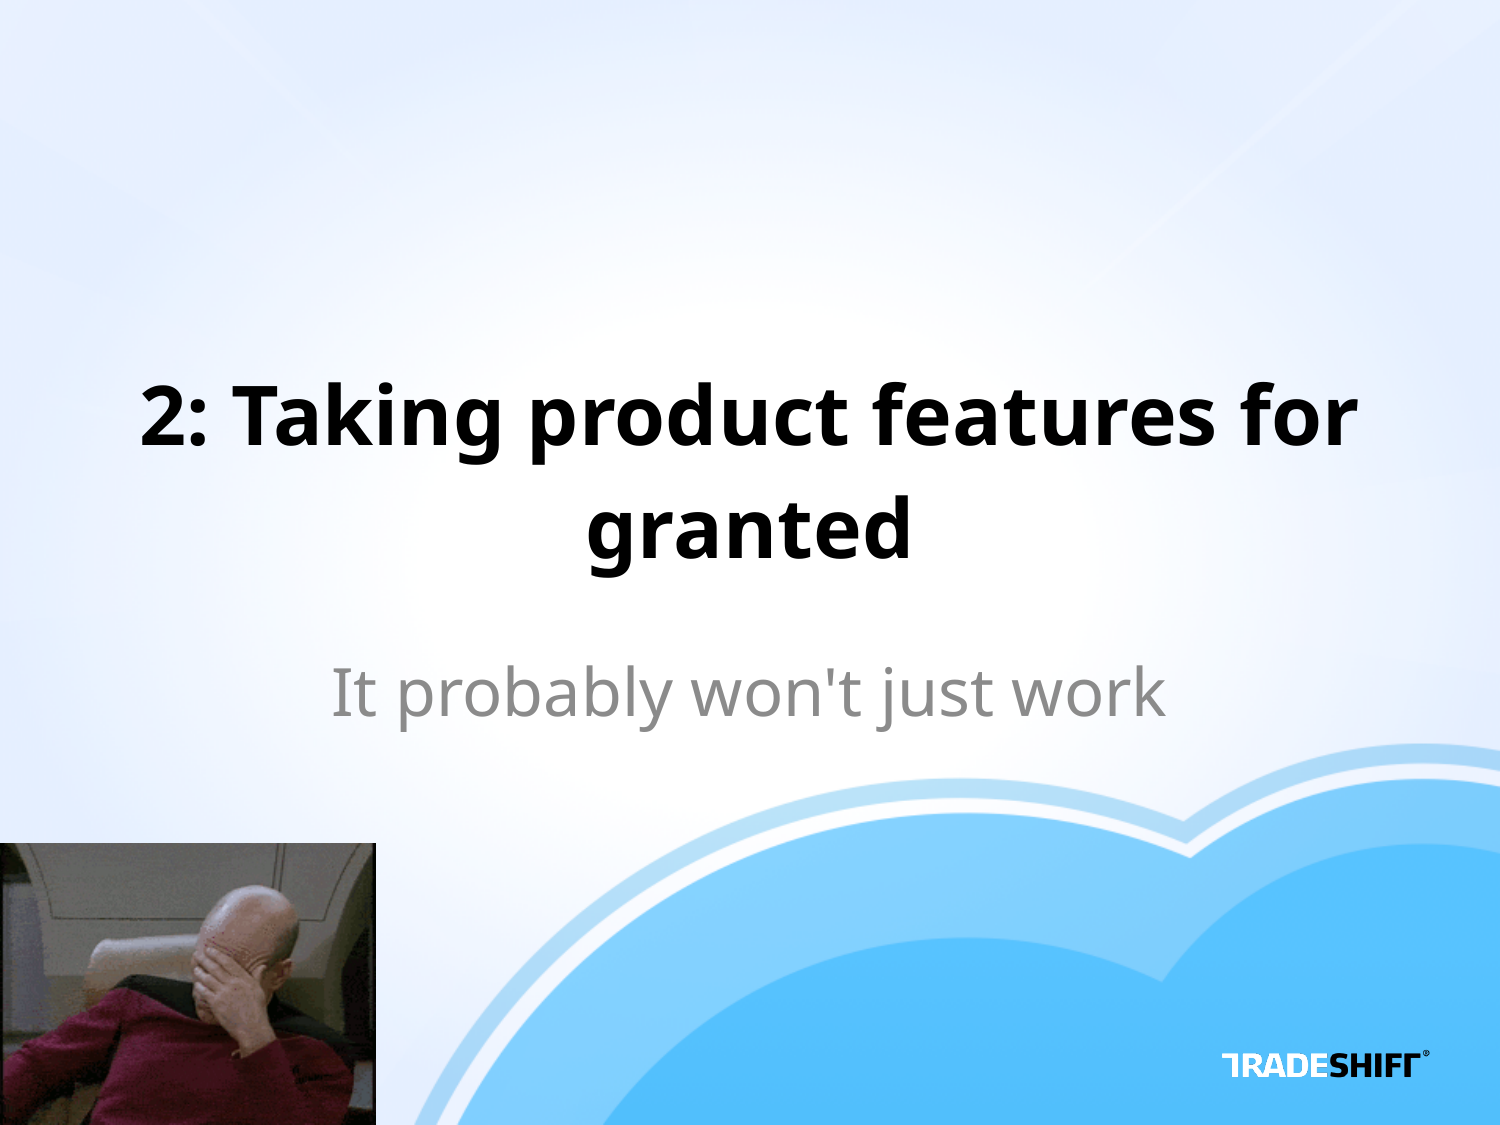

# 2: Taking product features for granted
It probably won't just work